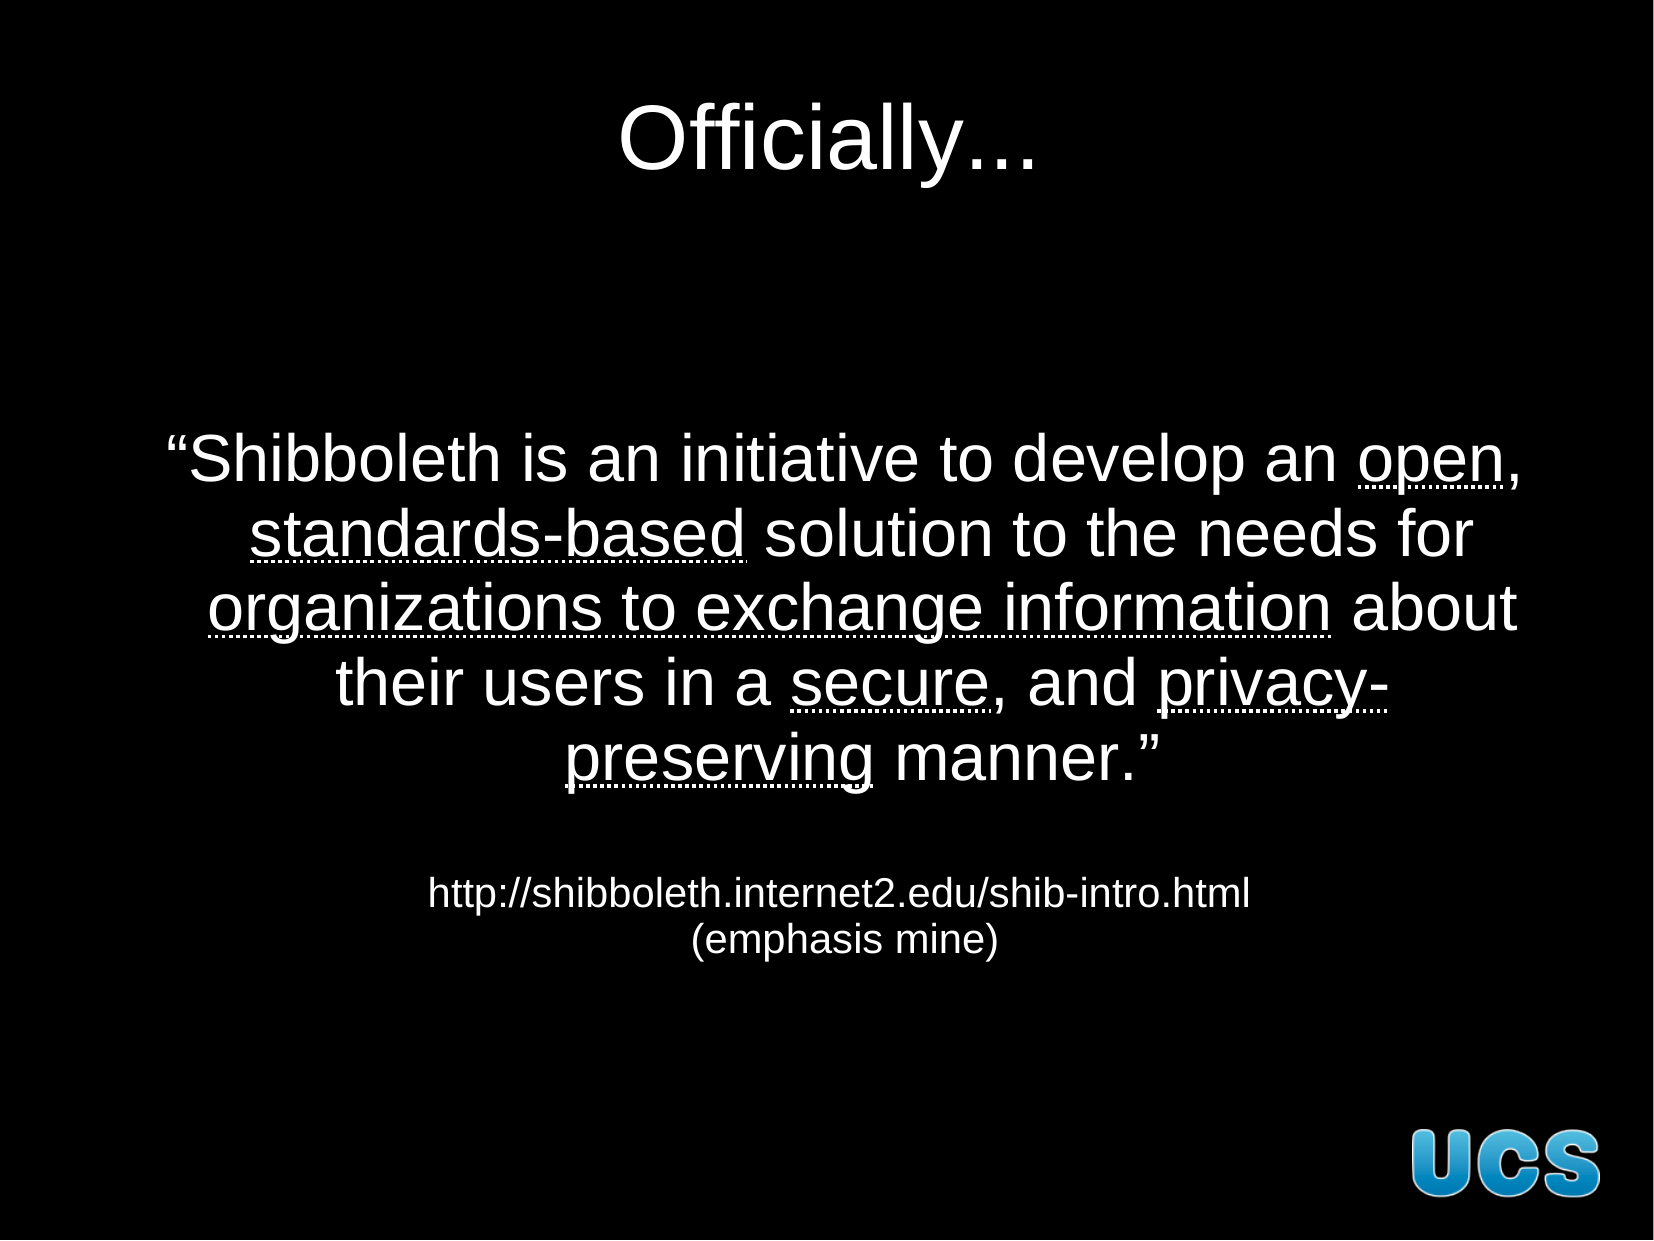

# Officially...
“Shibboleth is an initiative to develop an open, standards-based solution to the needs for organizations to exchange information about their users in a secure, and privacy-preserving manner.”
http://shibboleth.internet2.edu/shib-intro.html
(emphasis mine)